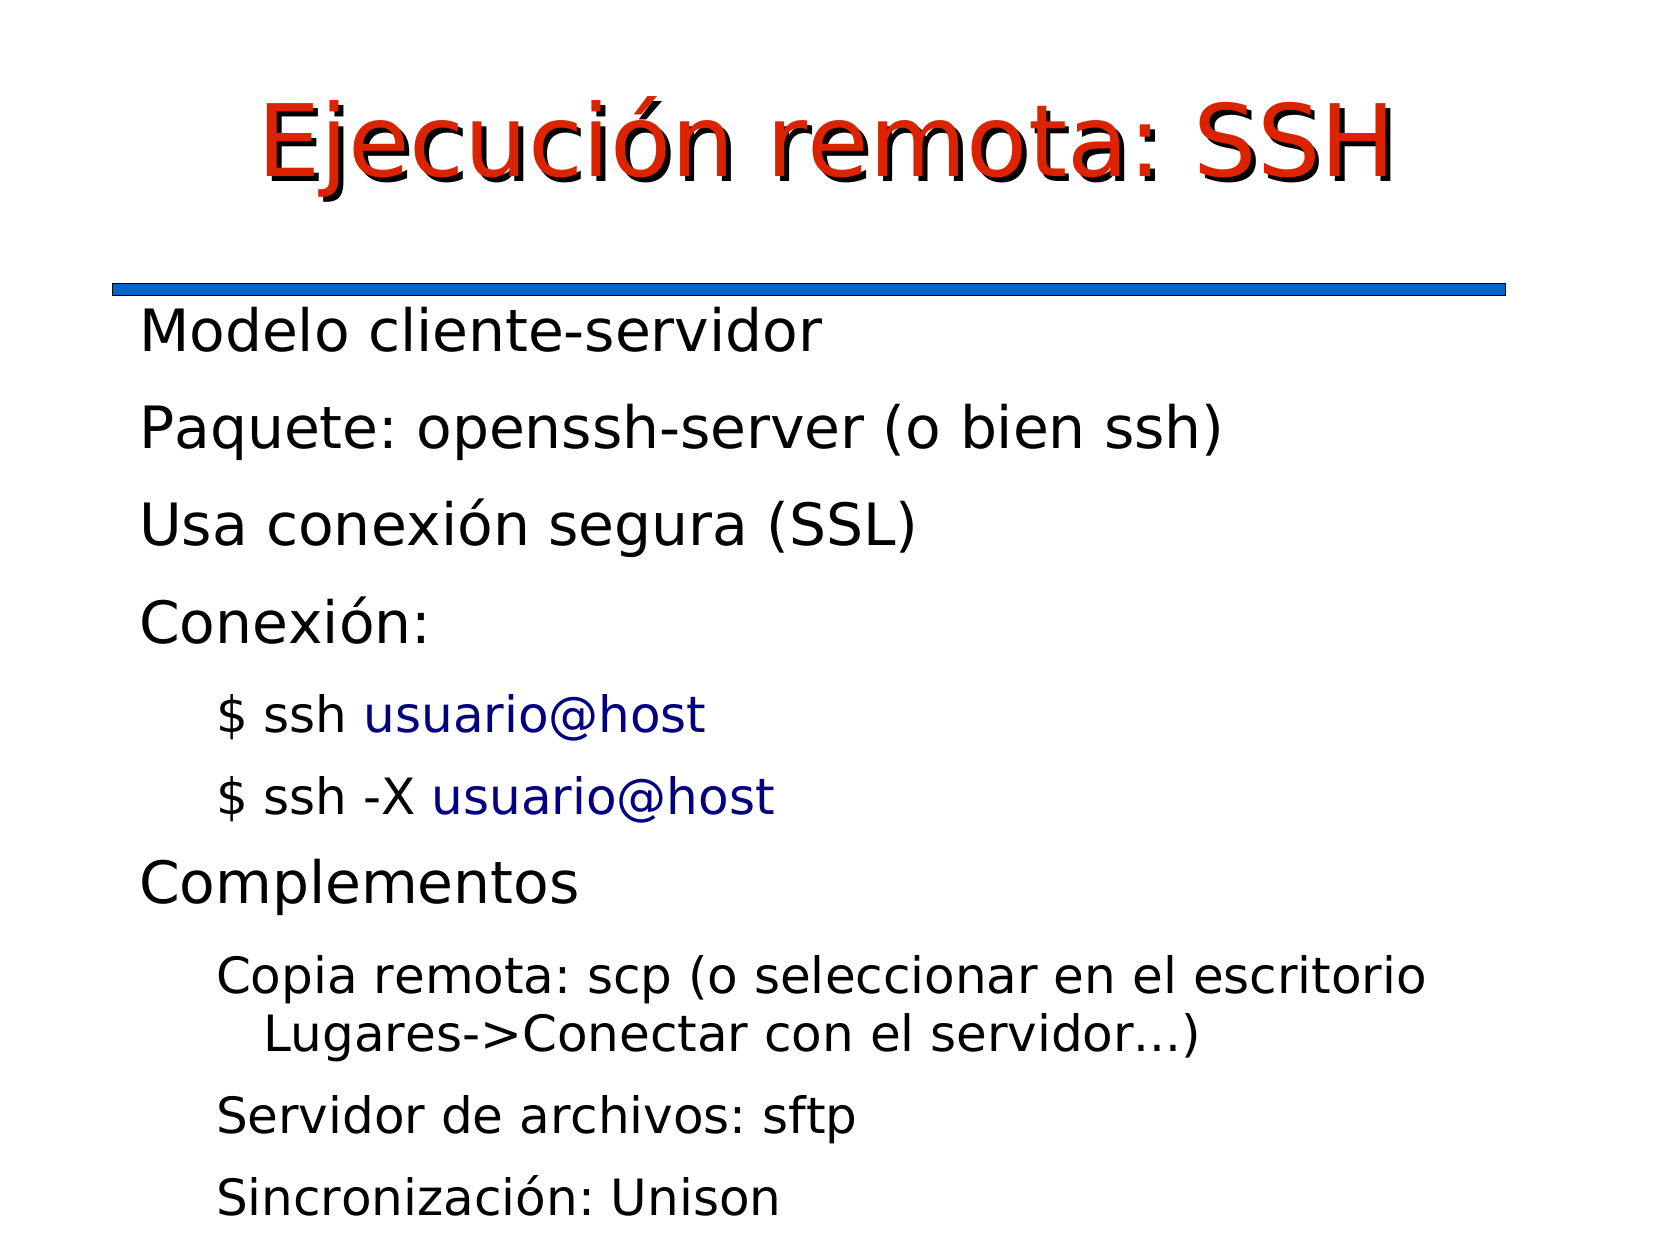

# Ejecución remota: SSH
Modelo cliente-servidor
Paquete: openssh-server (o bien ssh)
Usa conexión segura (SSL)
Conexión:
$ ssh usuario@host
$ ssh -X usuario@host
Complementos
Copia remota: scp (o seleccionar en el escritorio Lugares->Conectar con el servidor...)
Servidor de archivos: sftp
Sincronización: Unison